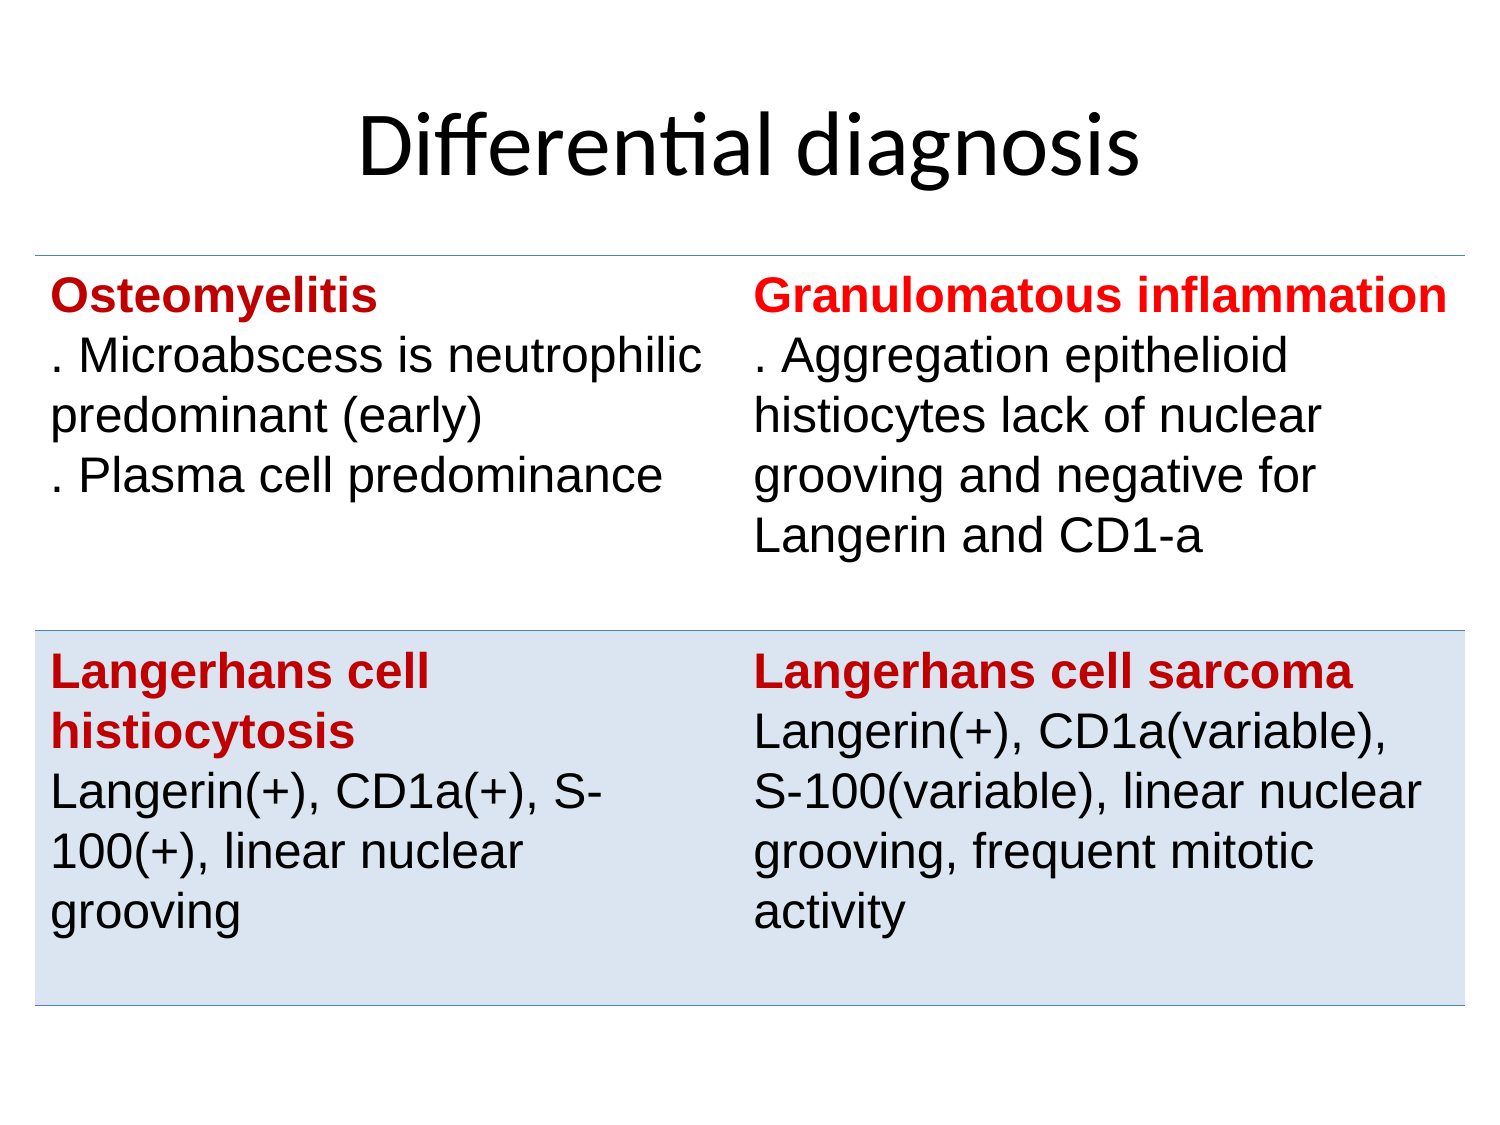

# Differential diagnosis
| Osteomyelitis . Microabscess is neutrophilic predominant (early) . Plasma cell predominance | Granulomatous inflammation . Aggregation epithelioid histiocytes lack of nuclear grooving and negative for Langerin and CD1-a |
| --- | --- |
| Langerhans cell histiocytosis Langerin(+), CD1a(+), S-100(+), linear nuclear grooving | Langerhans cell sarcoma Langerin(+), CD1a(variable), S-100(variable), linear nuclear grooving, frequent mitotic activity |